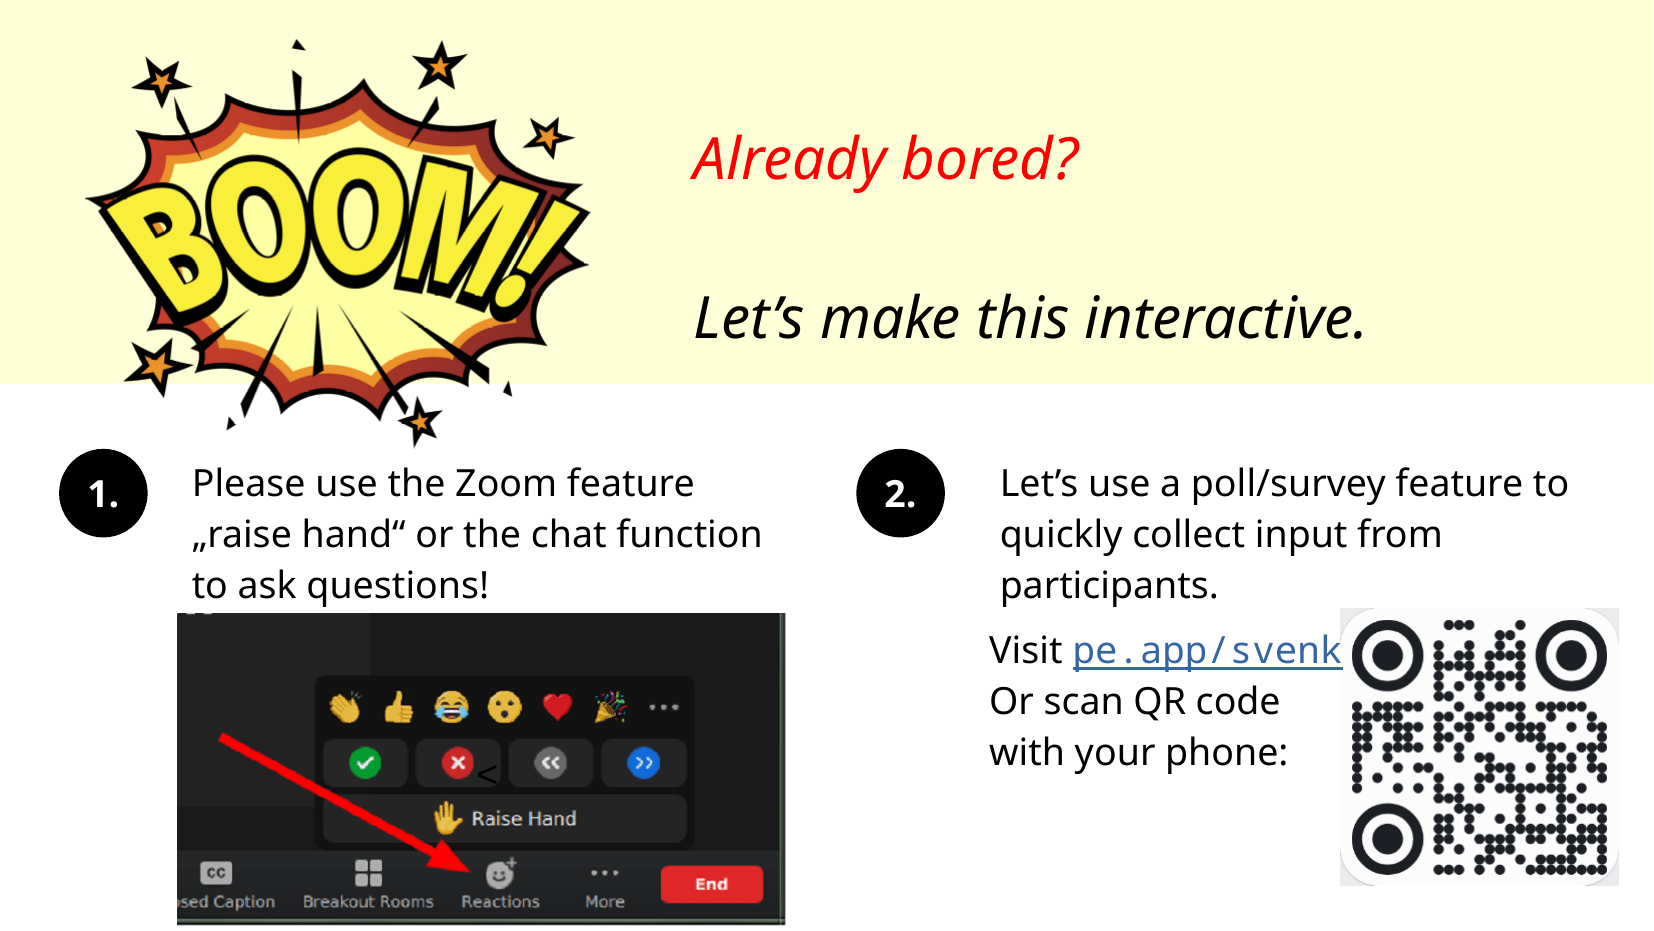

Already bored?
Let’s make this interactive.
1.
Please use the Zoom feature „raise hand“ or the chat function to ask questions!
2.
Let’s use a poll/survey feature to quickly collect input from participants.
<
Visit pe.app/svenk
Or scan QR code
with your phone: